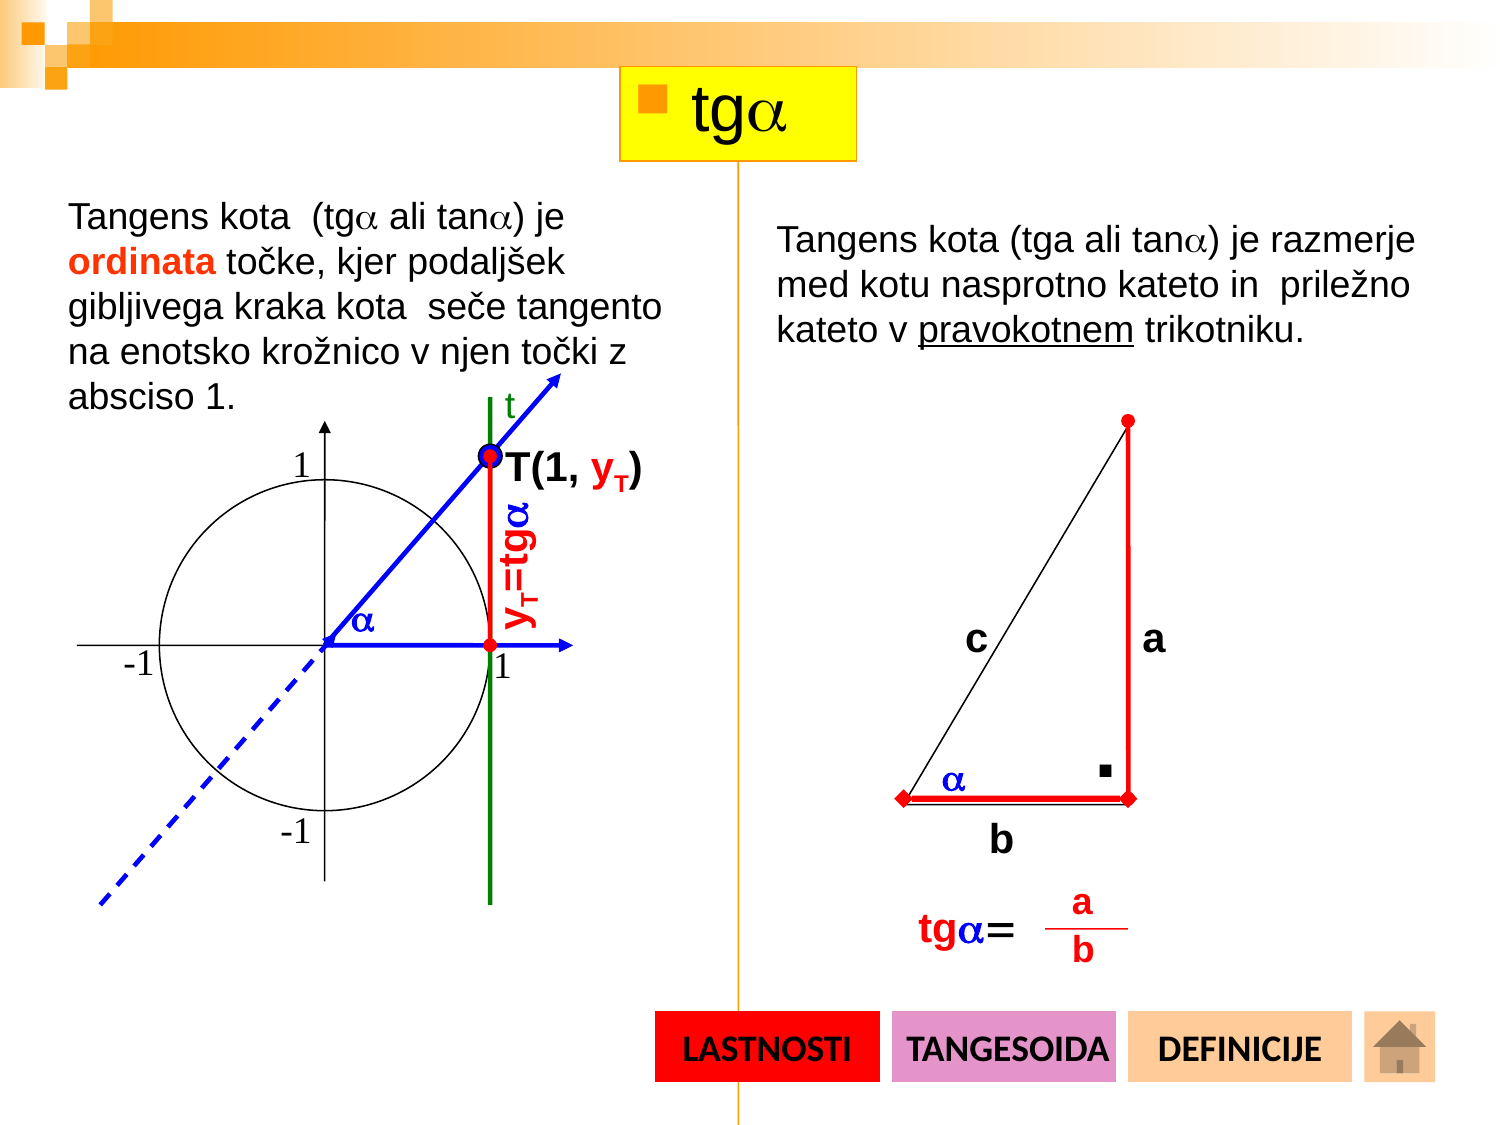

tga
Tangens kota (tga ali tana) je ordinata točke, kjer podaljšek gibljivega kraka kota seče tangento na enotsko krožnico v njen točki z absciso 1.
Tangens kota (tga ali tana) je razmerje med kotu nasprotno kateto in priležno kateto v pravokotnem trikotniku.
t
1
-1
1
-1
.
a
c
b
T(1, yT)
yT=tga
a
a
a
tga=
b
LASTNOSTI
TANGESOIDA
DEFINICIJE